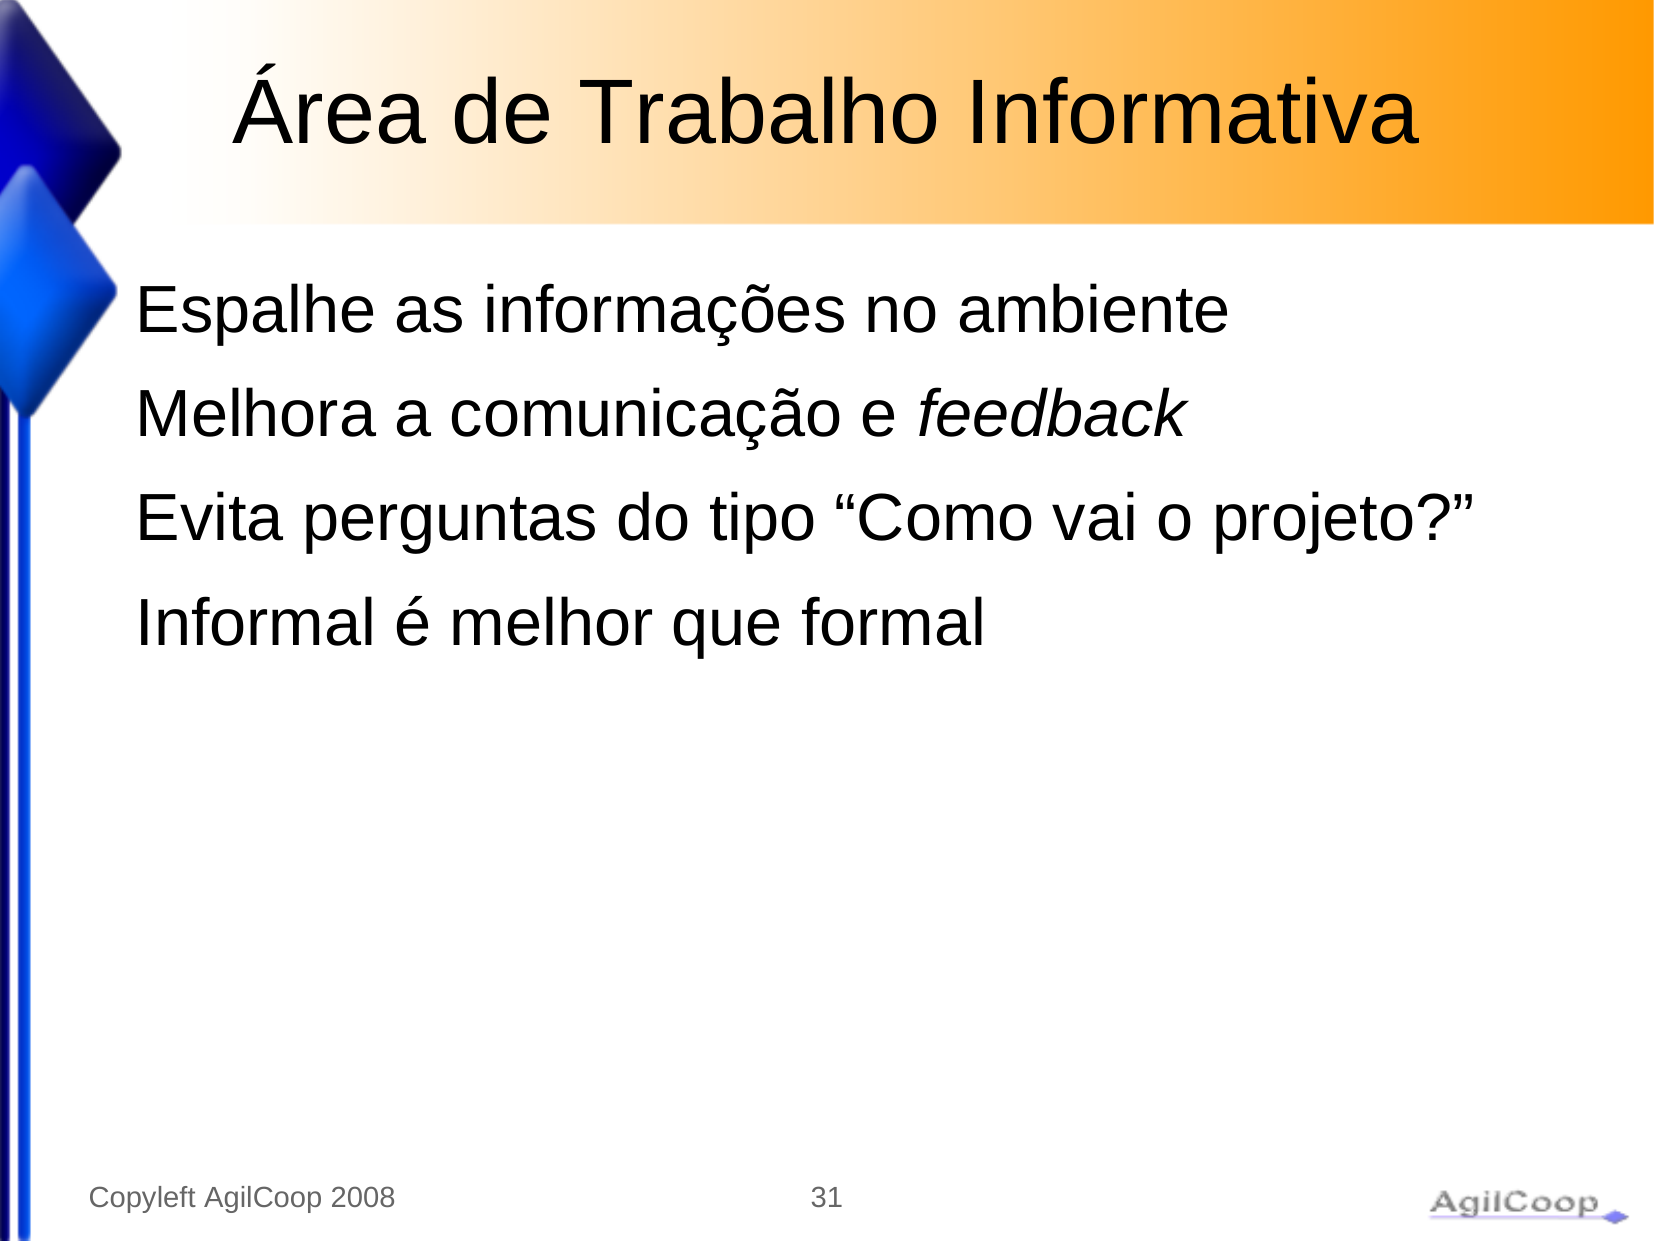

# Área de Trabalho Informativa
Espalhe as informações no ambiente
Melhora a comunicação e feedback
Evita perguntas do tipo “Como vai o projeto?”
Informal é melhor que formal
Copyleft AgilCoop 2008
31